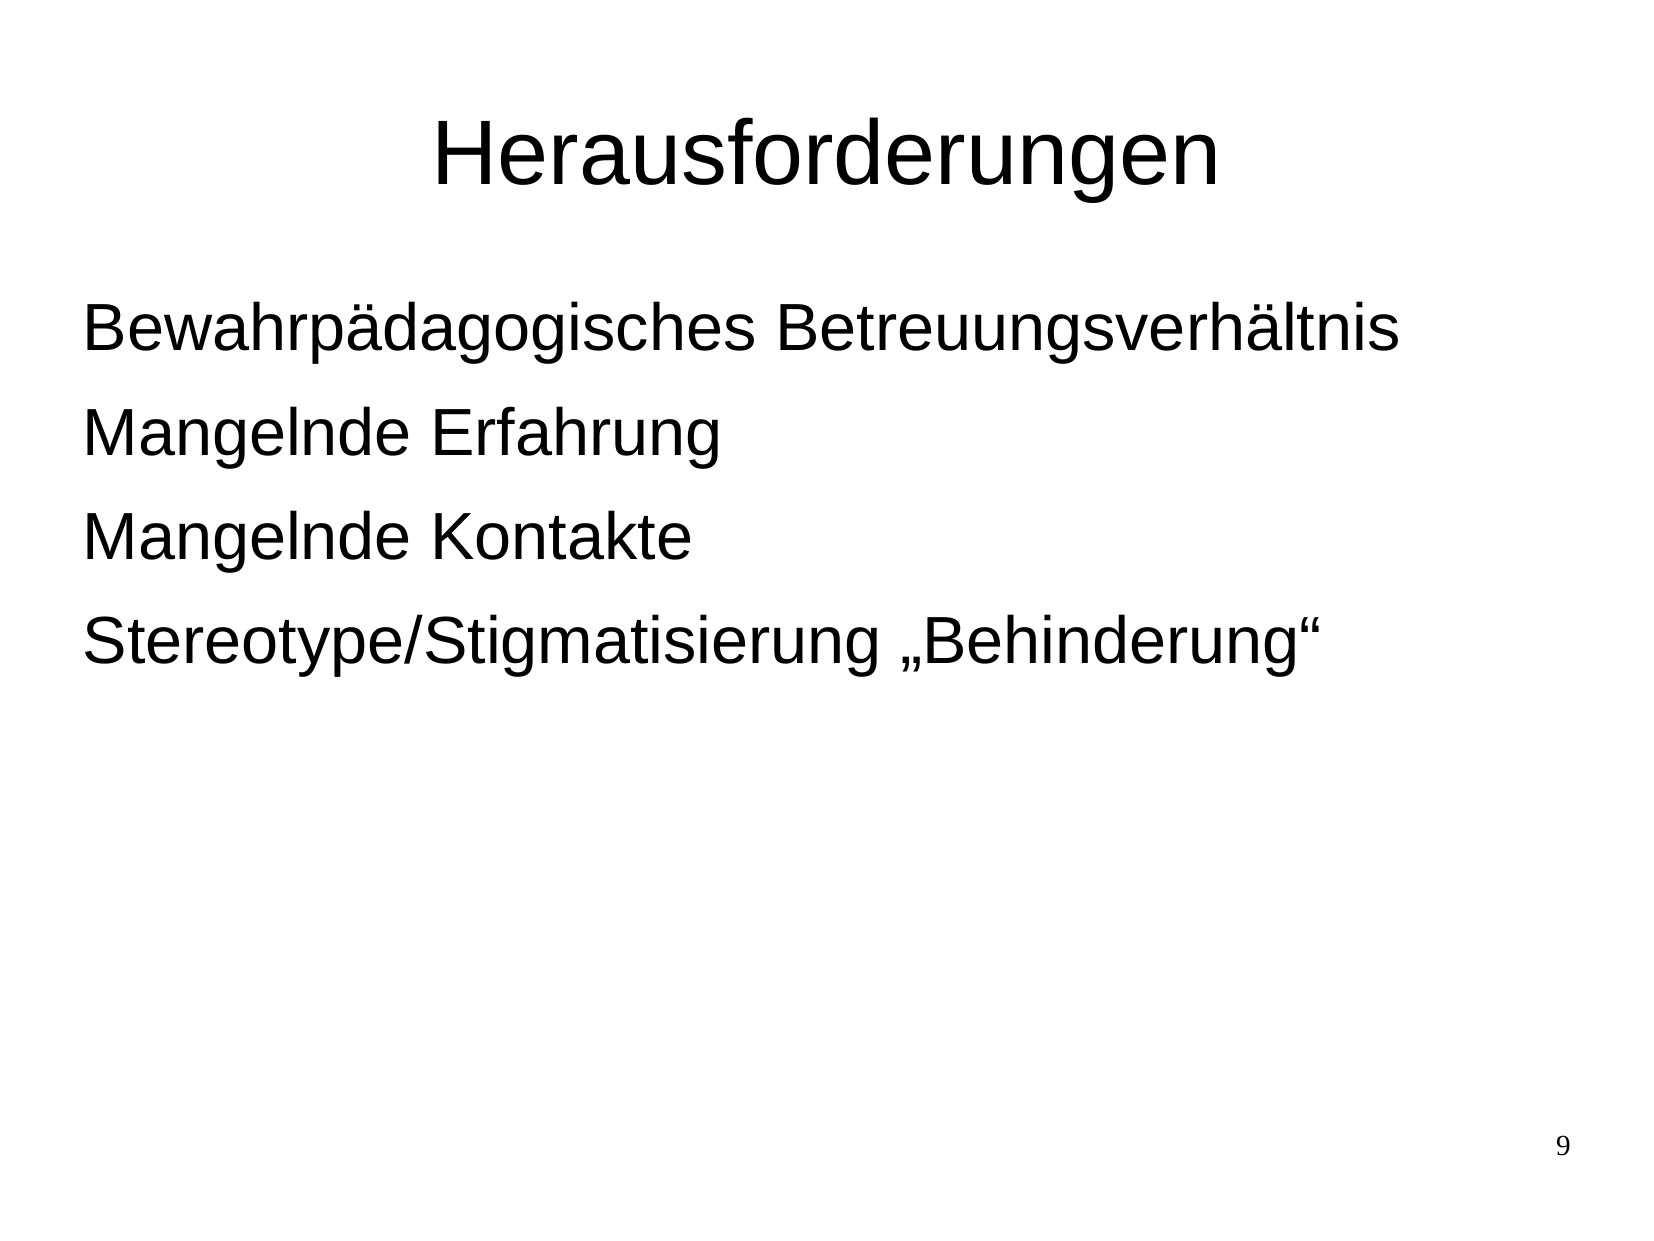

# Herausforderungen
Bewahrpädagogisches Betreuungsverhältnis
Mangelnde Erfahrung
Mangelnde Kontakte
Stereotype/Stigmatisierung „Behinderung“
9